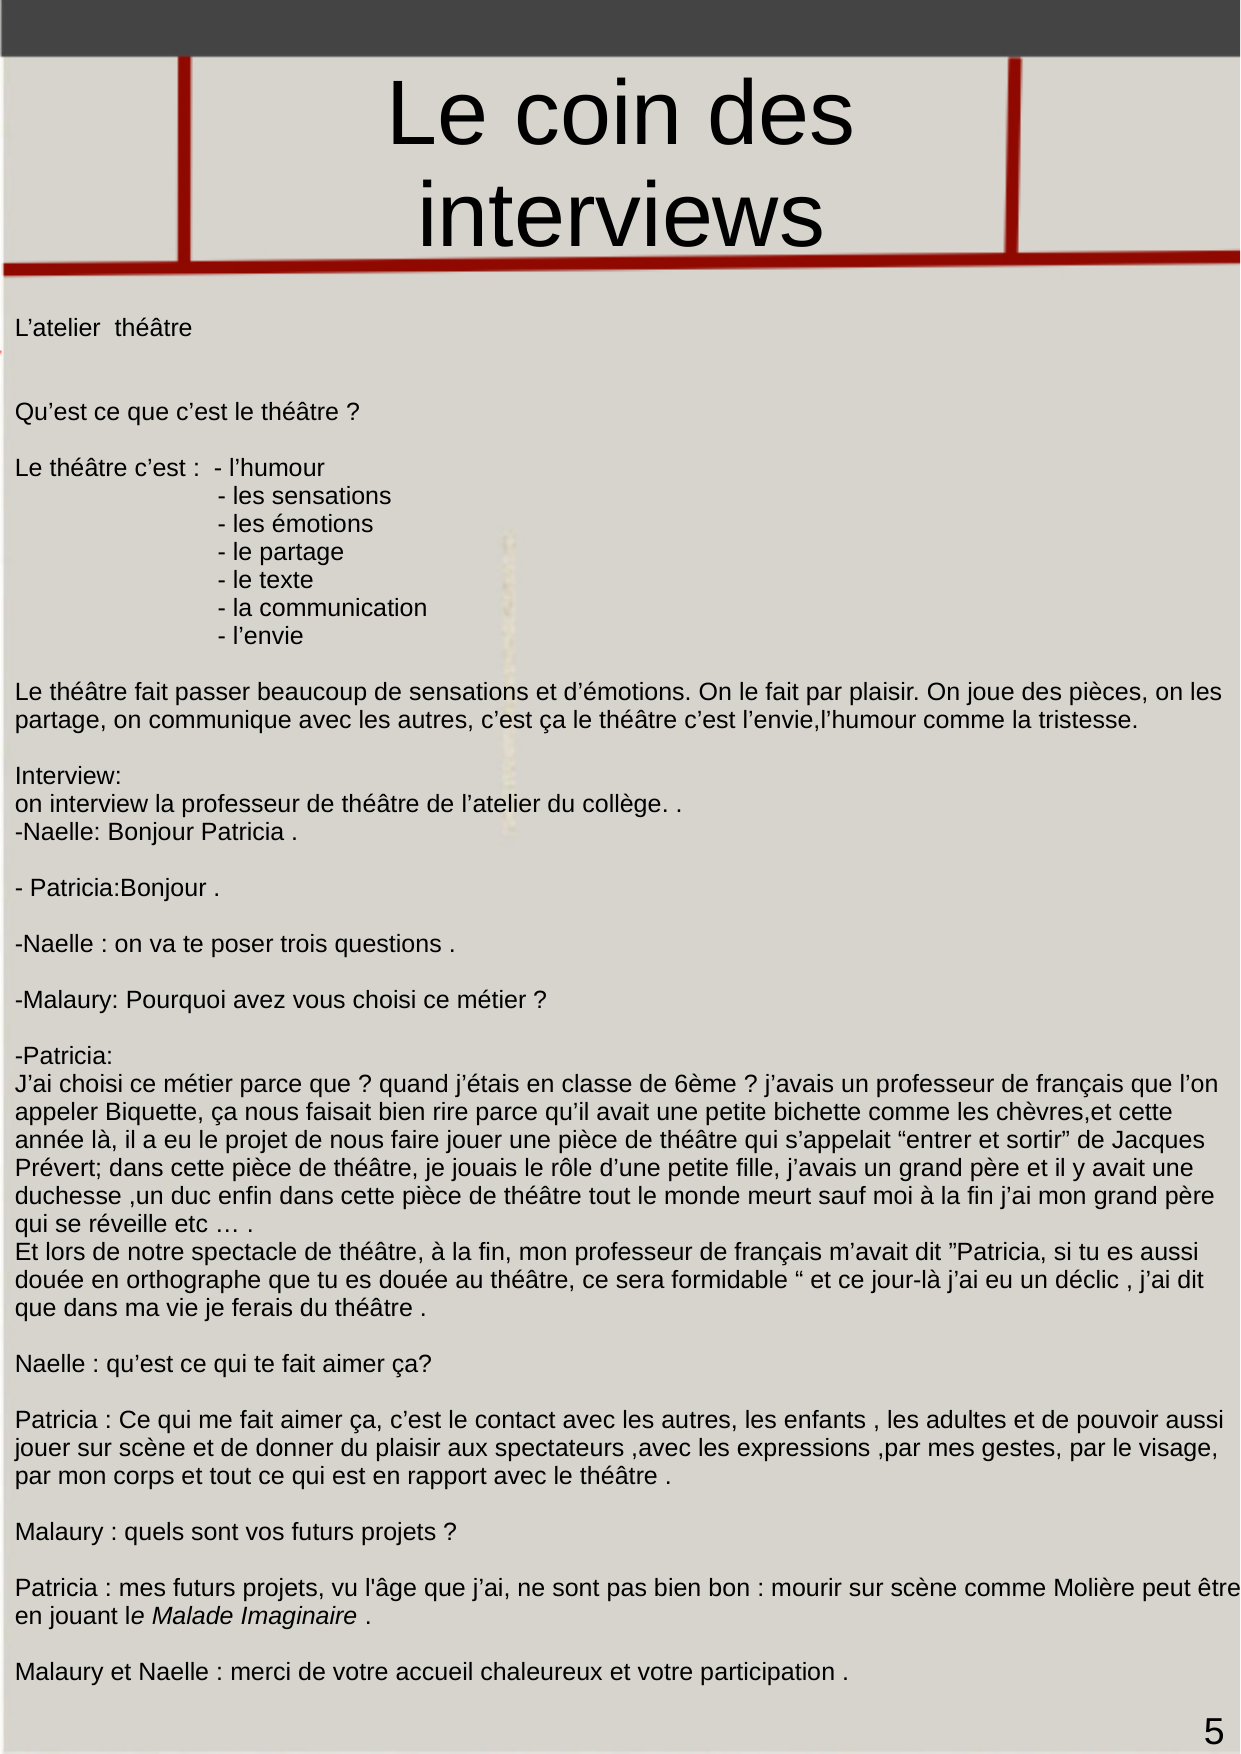

# Le coin des interviews
L’atelier théâtre
Qu’est ce que c’est le théâtre ?
Le théâtre c’est : - l’humour
 - les sensations
 - les émotions
 - le partage
 - le texte
 - la communication
 - l’envie
Le théâtre fait passer beaucoup de sensations et d’émotions. On le fait par plaisir. On joue des pièces, on les partage, on communique avec les autres, c’est ça le théâtre c’est l’envie,l’humour comme la tristesse.
Interview:
on interview la professeur de théâtre de l’atelier du collège. .
-Naelle: Bonjour Patricia .
- Patricia:Bonjour .
-Naelle : on va te poser trois questions .
-Malaury: Pourquoi avez vous choisi ce métier ?
-Patricia:
J’ai choisi ce métier parce que ? quand j’étais en classe de 6ème ? j’avais un professeur de français que l’on appeler Biquette, ça nous faisait bien rire parce qu’il avait une petite bichette comme les chèvres,et cette année là, il a eu le projet de nous faire jouer une pièce de théâtre qui s’appelait “entrer et sortir” de Jacques Prévert; dans cette pièce de théâtre, je jouais le rôle d’une petite fille, j’avais un grand père et il y avait une duchesse ,un duc enfin dans cette pièce de théâtre tout le monde meurt sauf moi à la fin j’ai mon grand père qui se réveille etc … .
Et lors de notre spectacle de théâtre, à la fin, mon professeur de français m’avait dit ”Patricia, si tu es aussi douée en orthographe que tu es douée au théâtre, ce sera formidable “ et ce jour-là j’ai eu un déclic , j’ai dit que dans ma vie je ferais du théâtre .
Naelle : qu’est ce qui te fait aimer ça?
Patricia : Ce qui me fait aimer ça, c’est le contact avec les autres, les enfants , les adultes et de pouvoir aussi jouer sur scène et de donner du plaisir aux spectateurs ,avec les expressions ,par mes gestes, par le visage, par mon corps et tout ce qui est en rapport avec le théâtre .
Malaury : quels sont vos futurs projets ?
Patricia : mes futurs projets, vu l'âge que j’ai, ne sont pas bien bon : mourir sur scène comme Molière peut être en jouant le Malade Imaginaire .
Malaury et Naelle : merci de votre accueil chaleureux et votre participation .
5